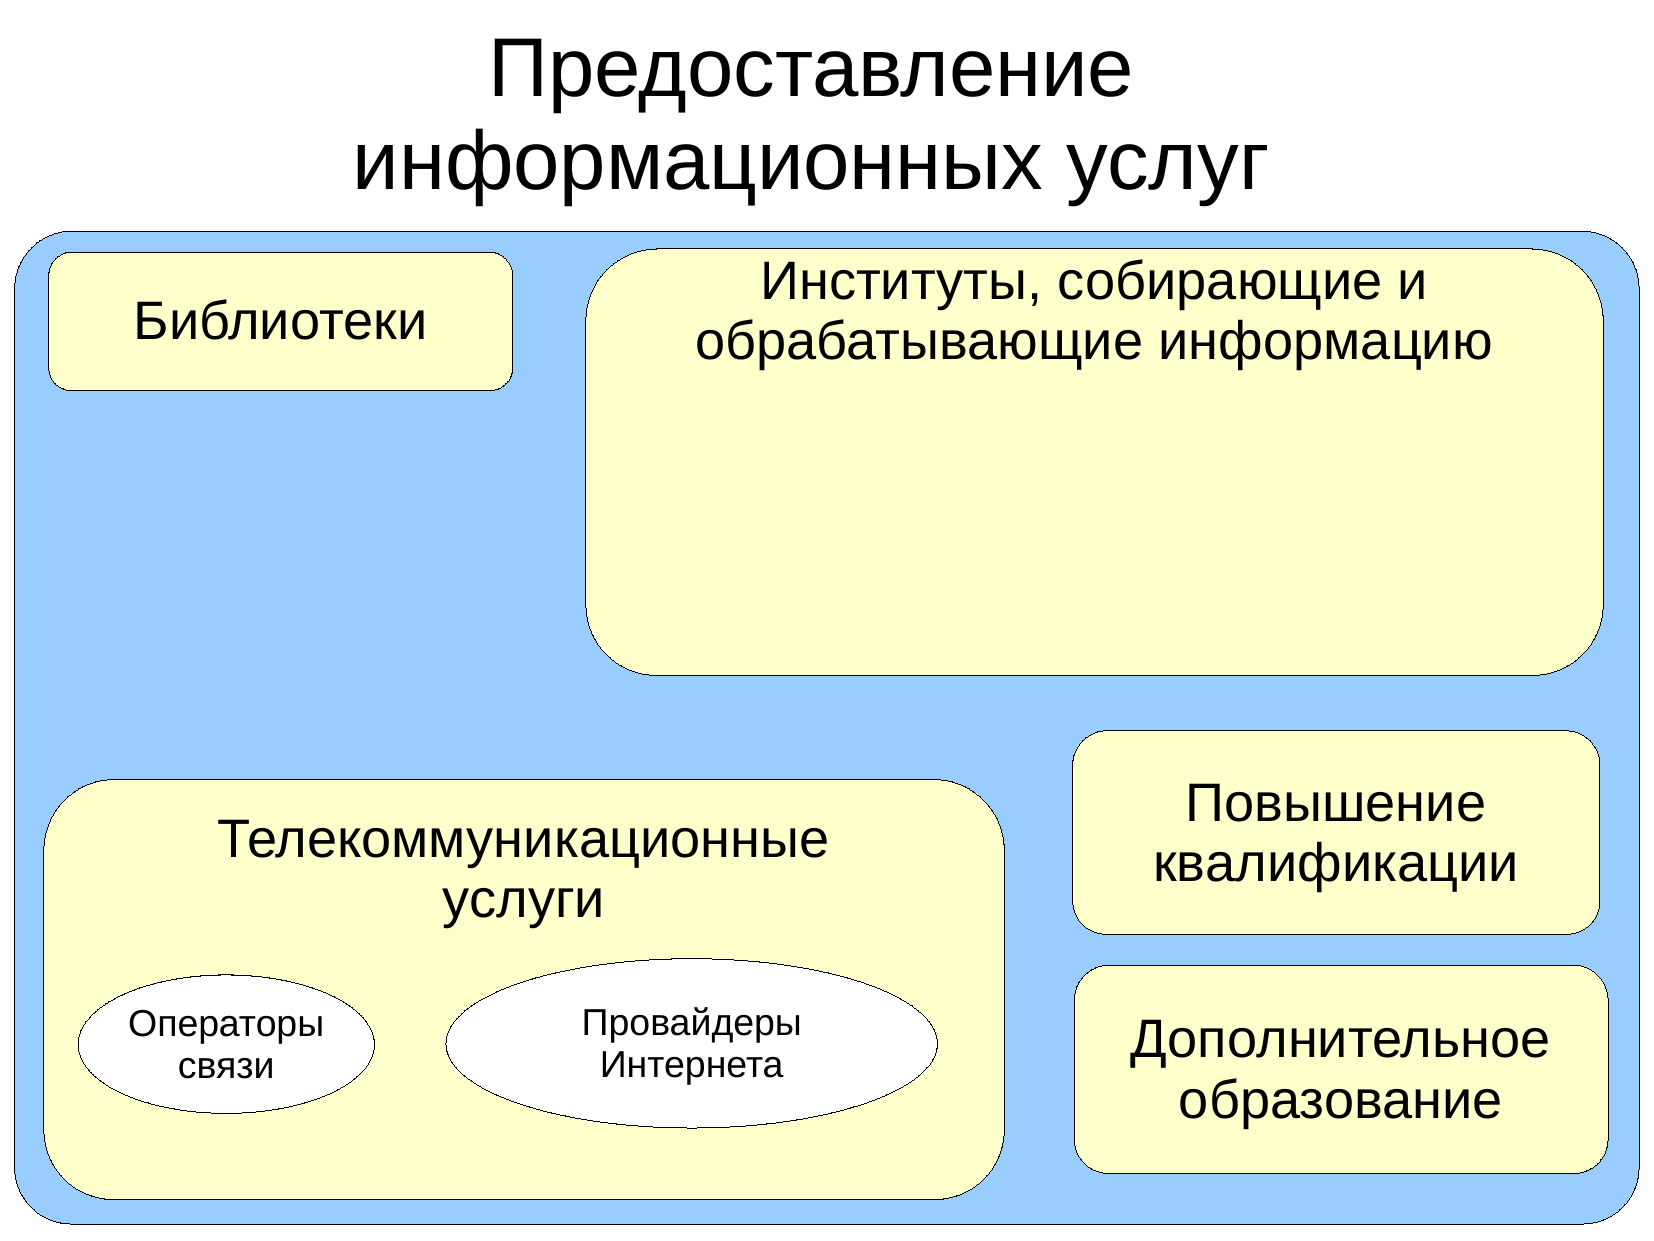

Предоставление информационных услуг
Институты, собирающие и
обрабатывающие информацию
Библиотеки
Повышение
квалификации
Телекоммуникационные
услуги
Провайдеры
Интернета
Дополнительное
образование
Операторы
связи
Операторы
связи